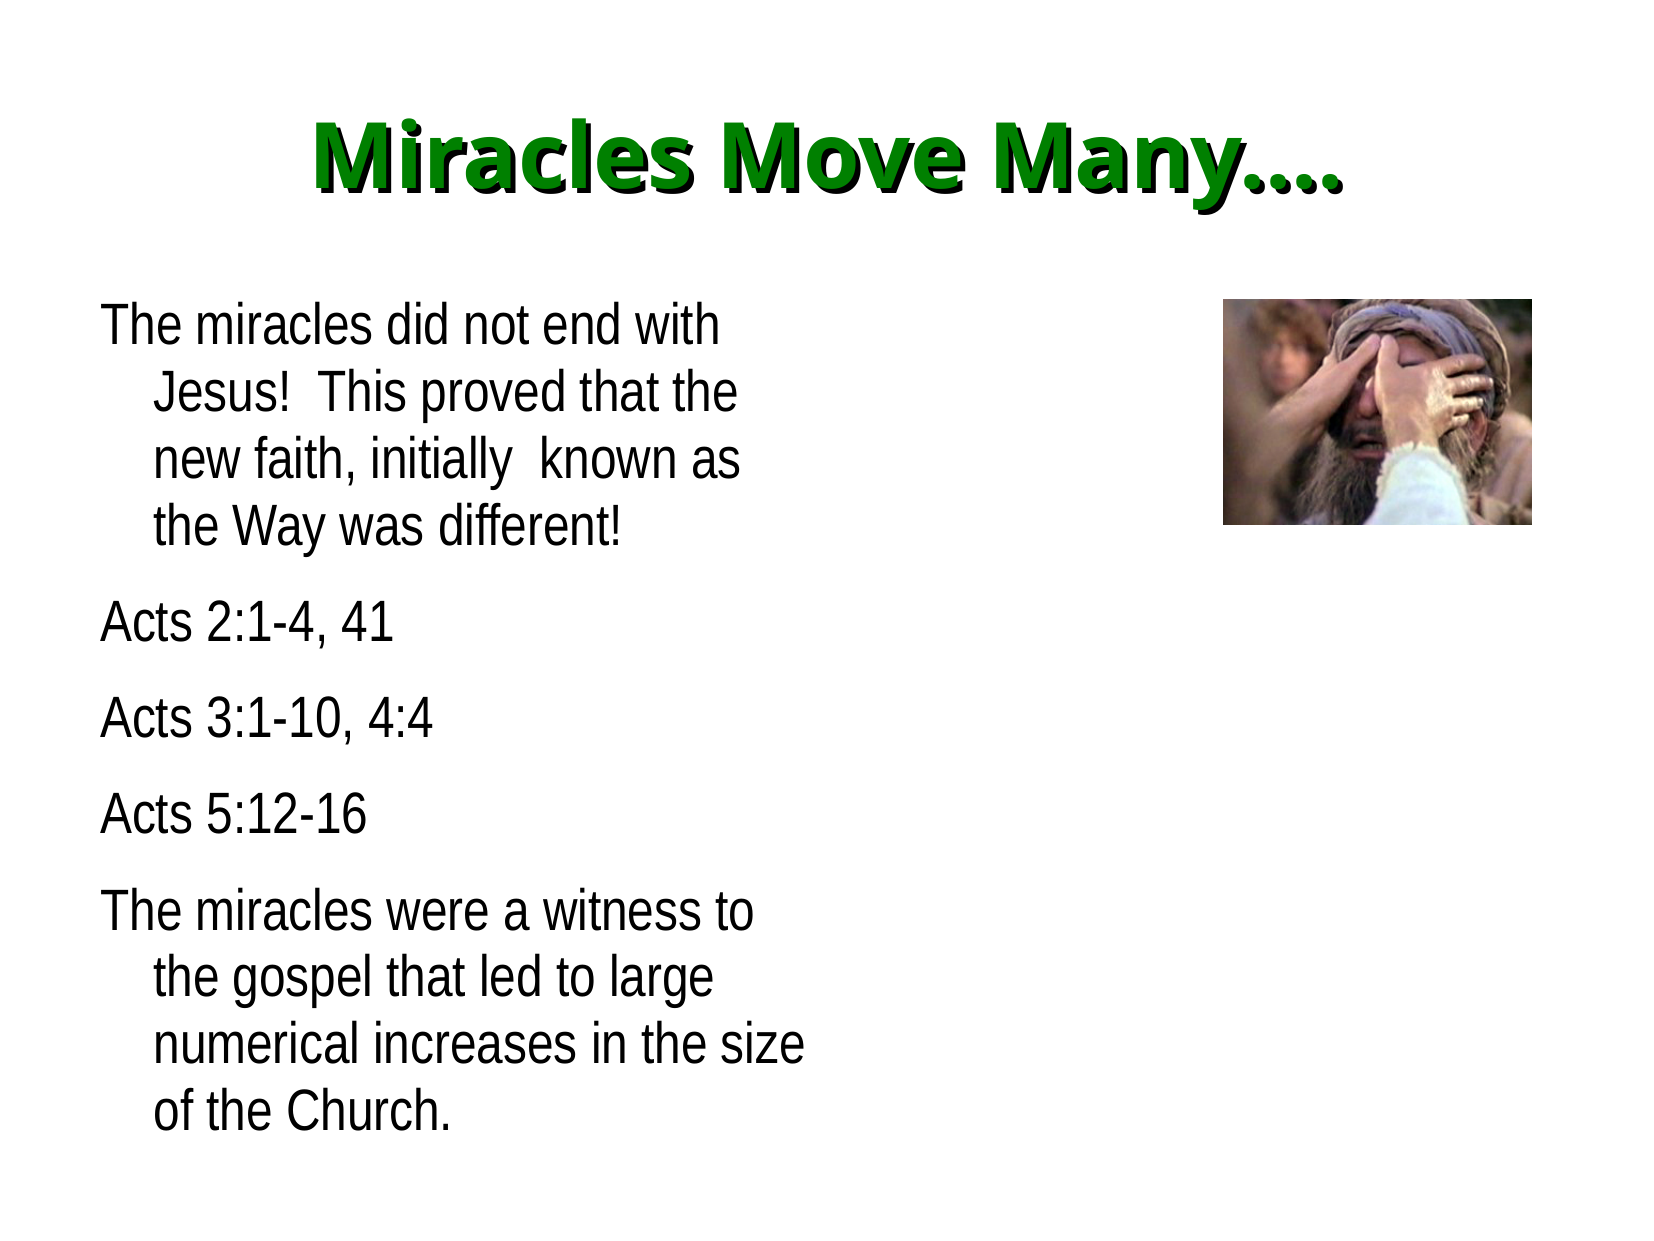

# Miracles Move Many....
The miracles did not end with Jesus! This proved that the new faith, initially known as the Way was different!
Acts 2:1-4, 41
Acts 3:1-10, 4:4
Acts 5:12-16
The miracles were a witness to the gospel that led to large numerical increases in the size of the Church.